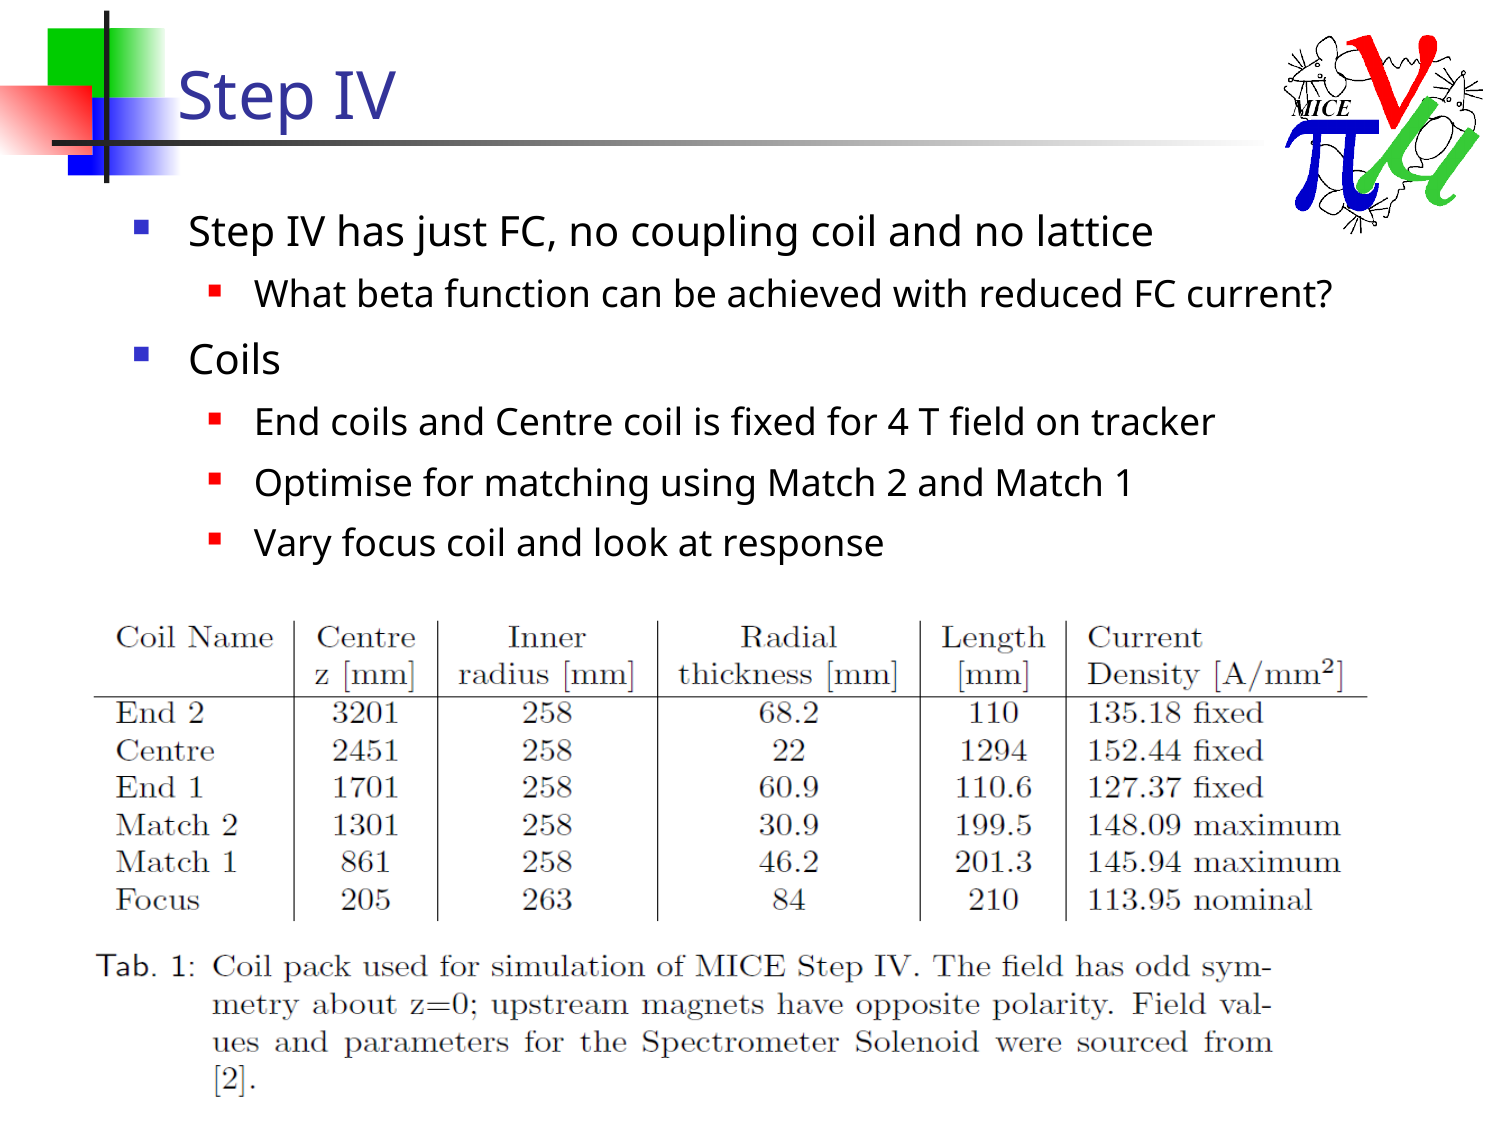

# Step IV
Step IV has just FC, no coupling coil and no lattice
What beta function can be achieved with reduced FC current?
Coils
End coils and Centre coil is fixed for 4 T field on tracker
Optimise for matching using Match 2 and Match 1
Vary focus coil and look at response